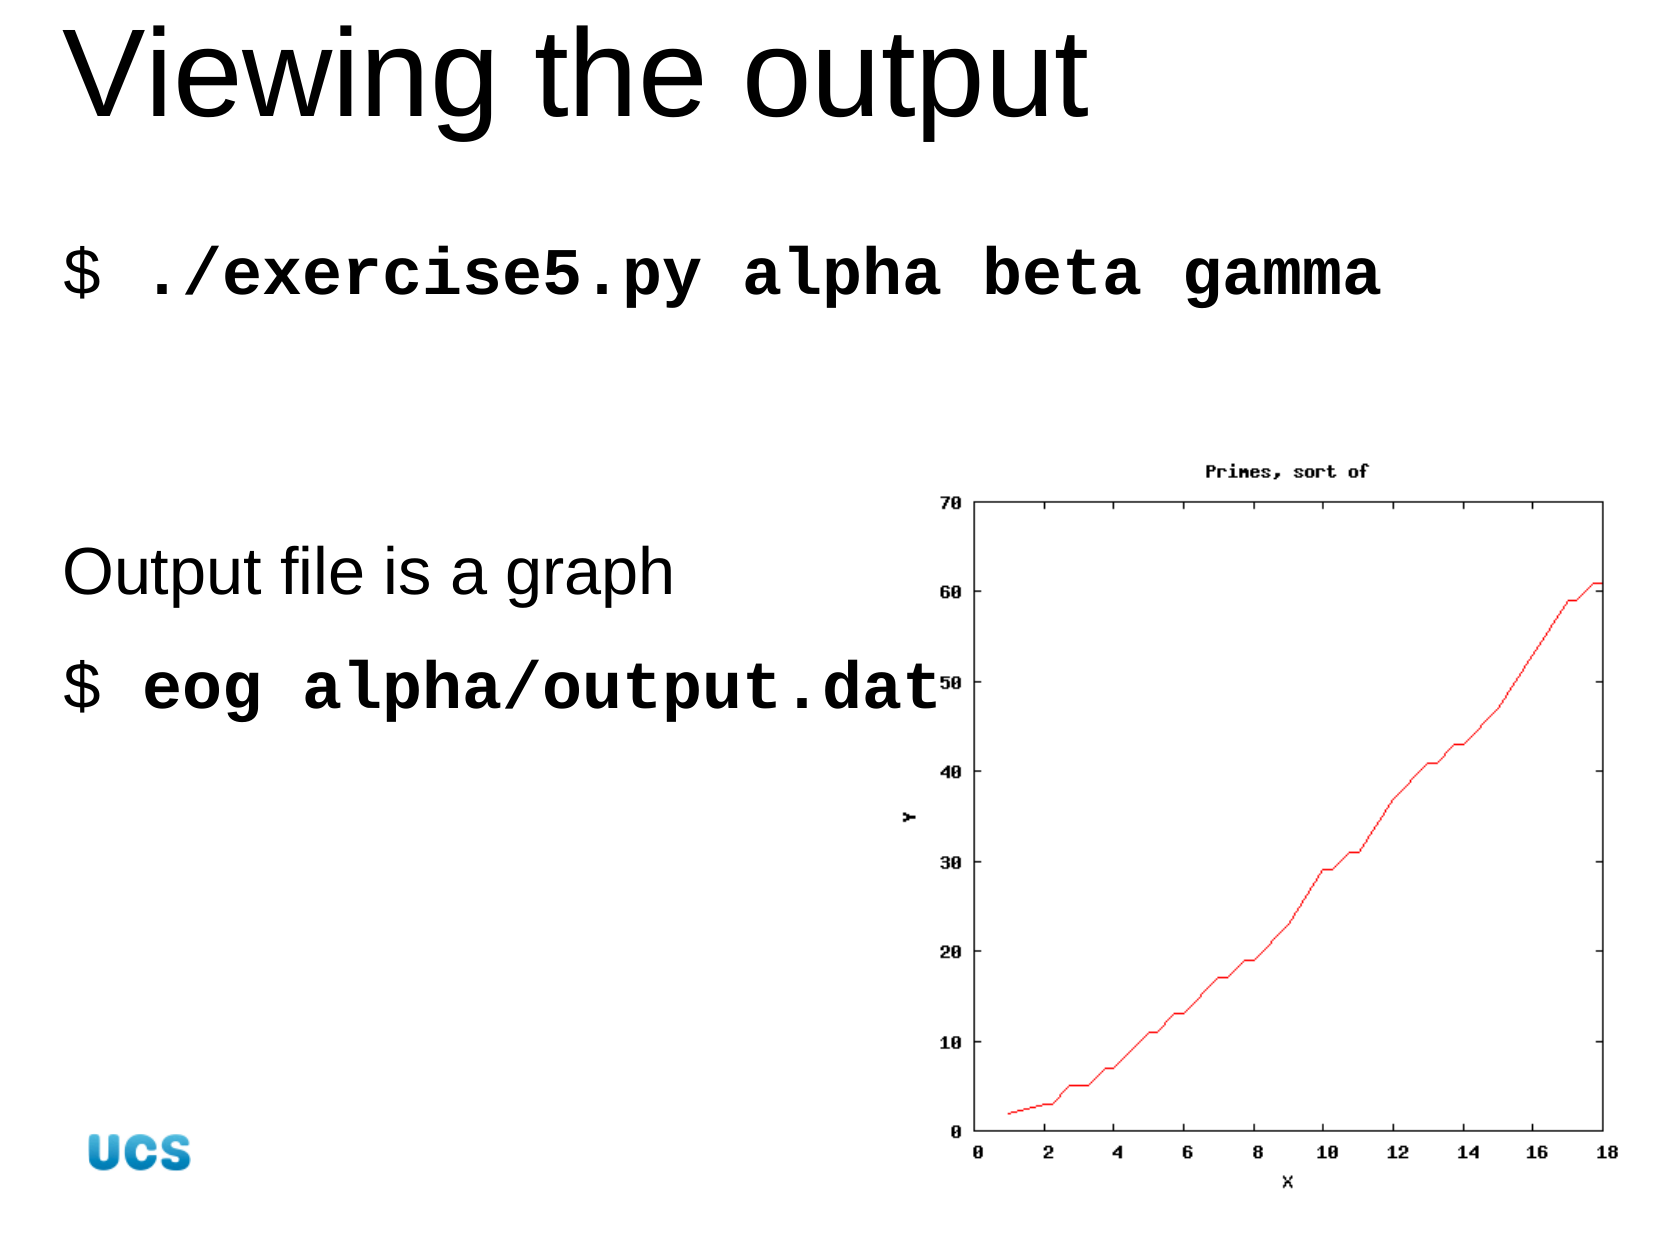

Viewing the output
$ ./exercise5.py alpha beta gamma
Output file is a graph
$ eog alpha/output.dat
61